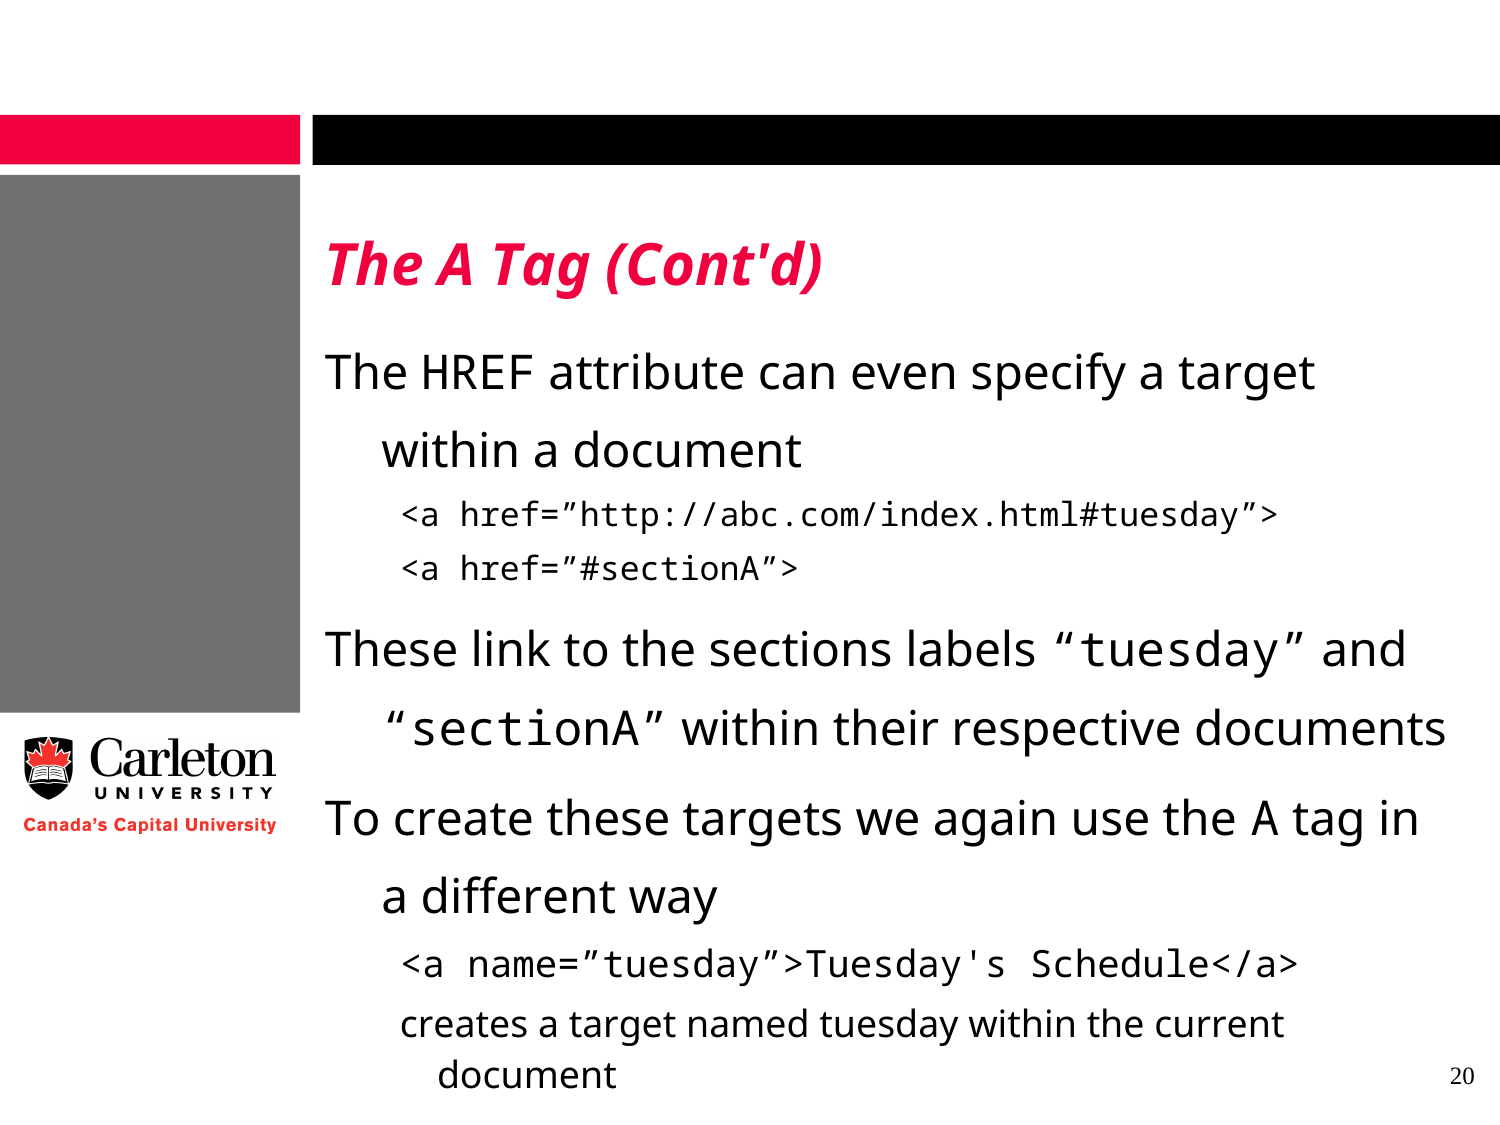

# The A Tag (Cont'd)
The HREF attribute can even specify a target within a document
<a href=”http://abc.com/index.html#tuesday”>
<a href=”#sectionA”>
These link to the sections labels “tuesday” and “sectionA” within their respective documents
To create these targets we again use the A tag in a different way
<a name=”tuesday”>Tuesday's Schedule</a>
creates a target named tuesday within the current document
20